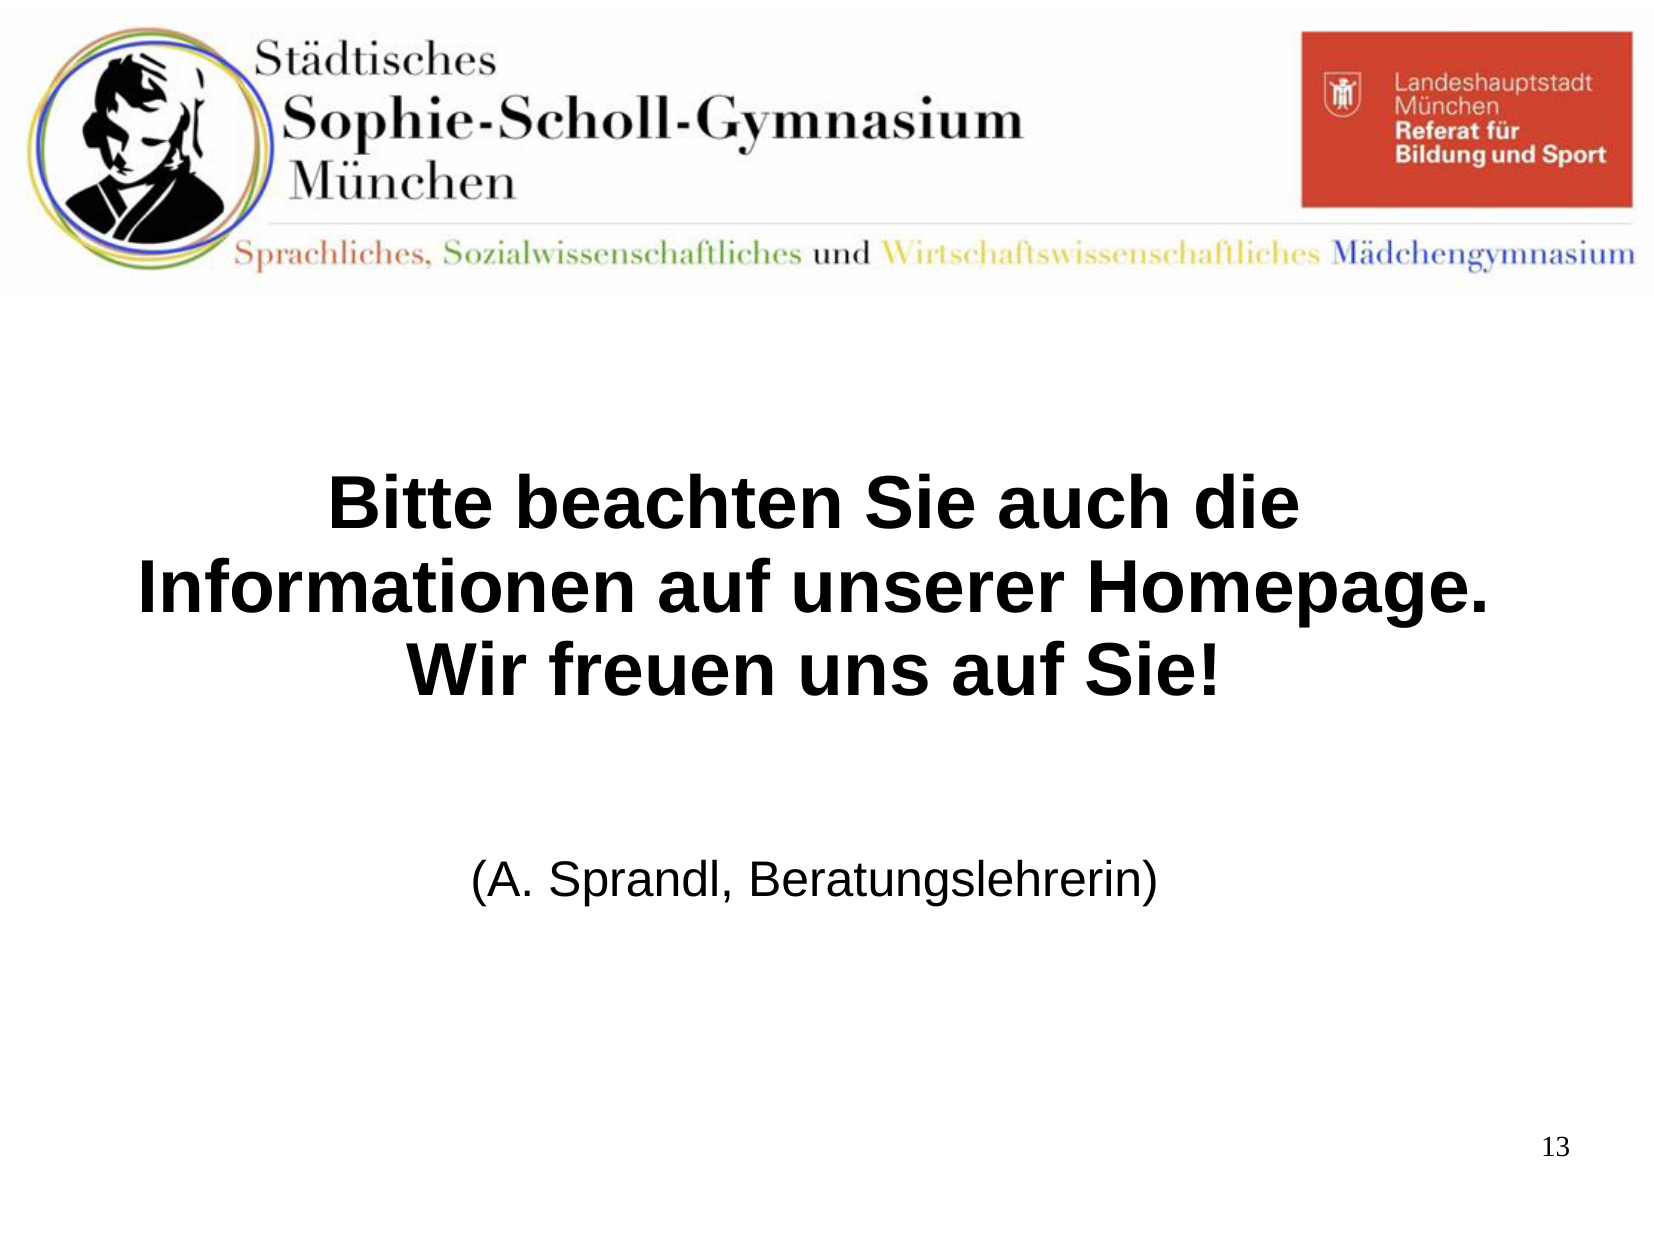

Bitte beachten Sie auch die Informationen auf unserer Homepage. Wir freuen uns auf Sie!
(A. Sprandl, Beratungslehrerin)
13